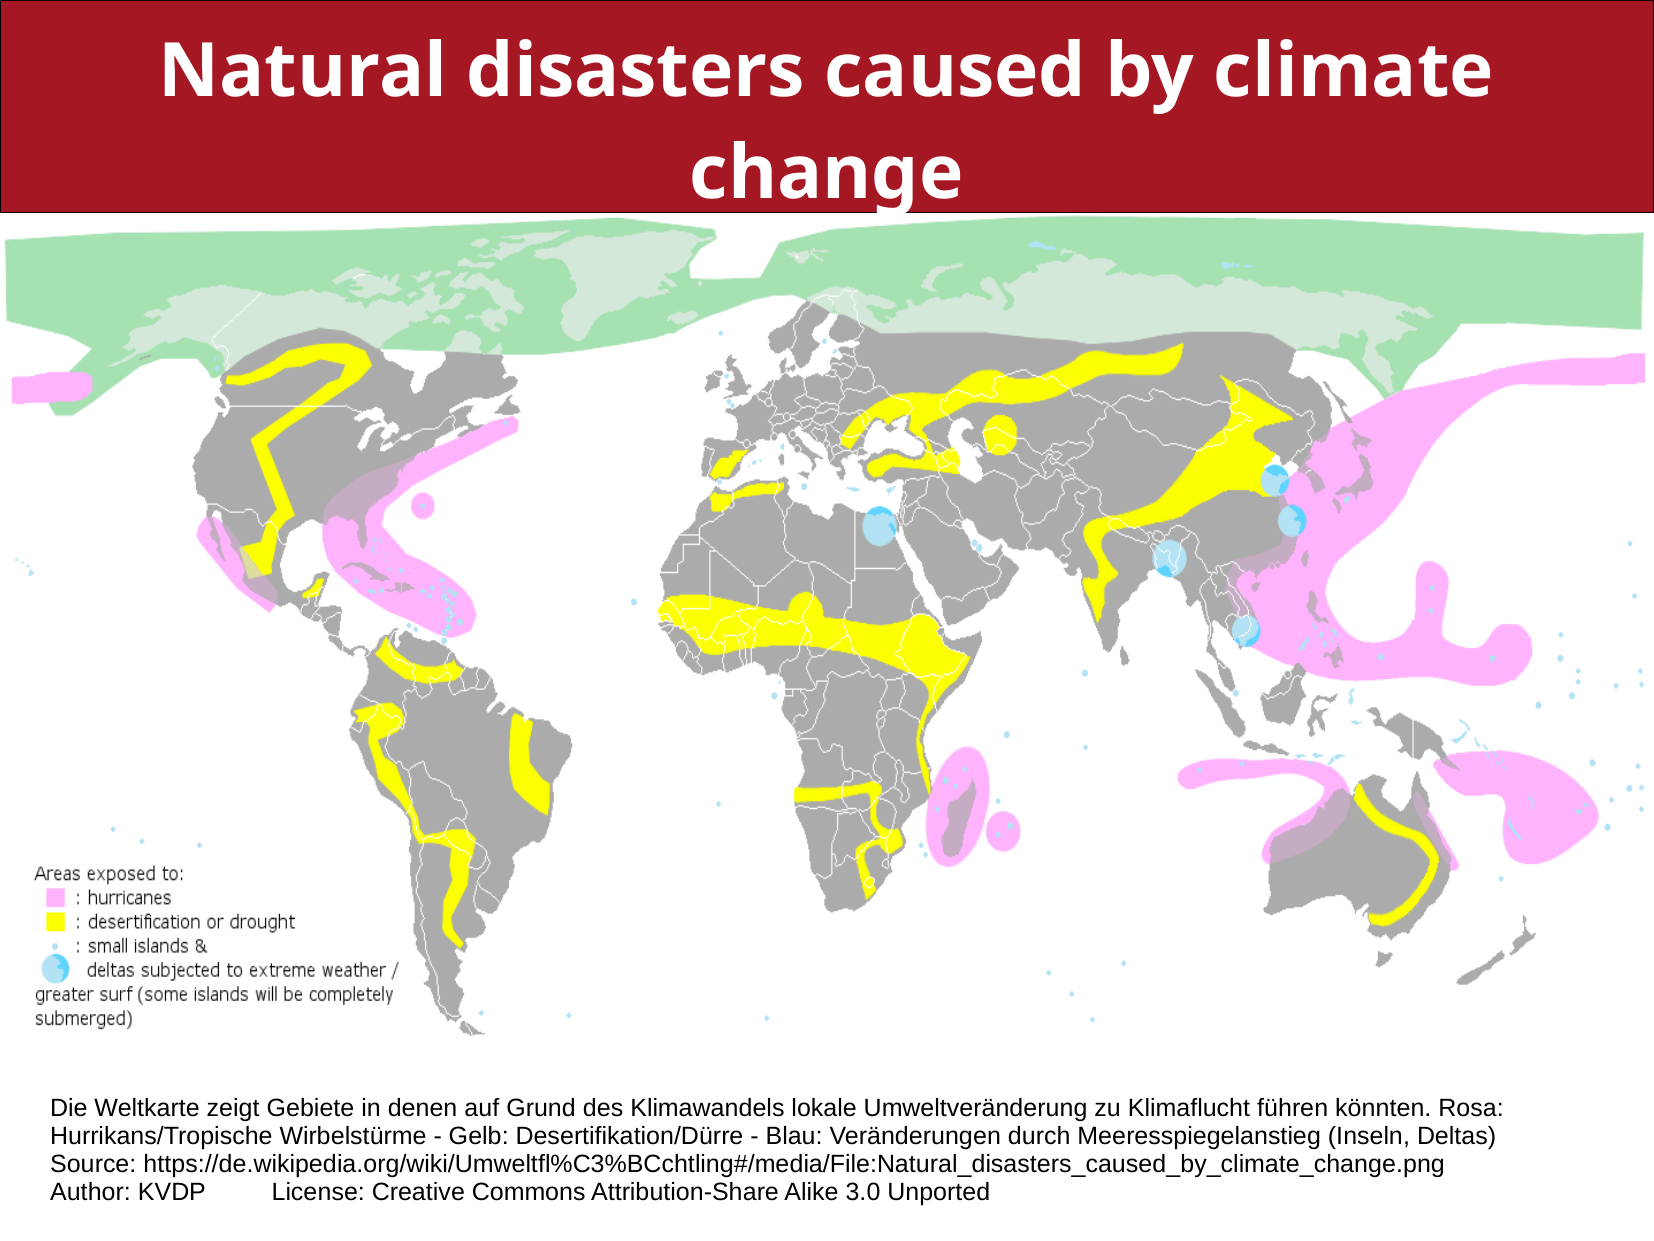

# Natural disasters caused by climate change
Die Weltkarte zeigt Gebiete in denen auf Grund des Klimawandels lokale Umweltveränderung zu Klimaflucht führen könnten. Rosa: Hurrikans/Tropische Wirbelstürme - Gelb: Desertifikation/Dürre - Blau: Veränderungen durch Meeresspiegelanstieg (Inseln, Deltas)
Source: https://de.wikipedia.org/wiki/Umweltfl%C3%BCchtling#/media/File:Natural_disasters_caused_by_climate_change.png
Author: KVDP	License: Creative Commons Attribution-Share Alike 3.0 Unported